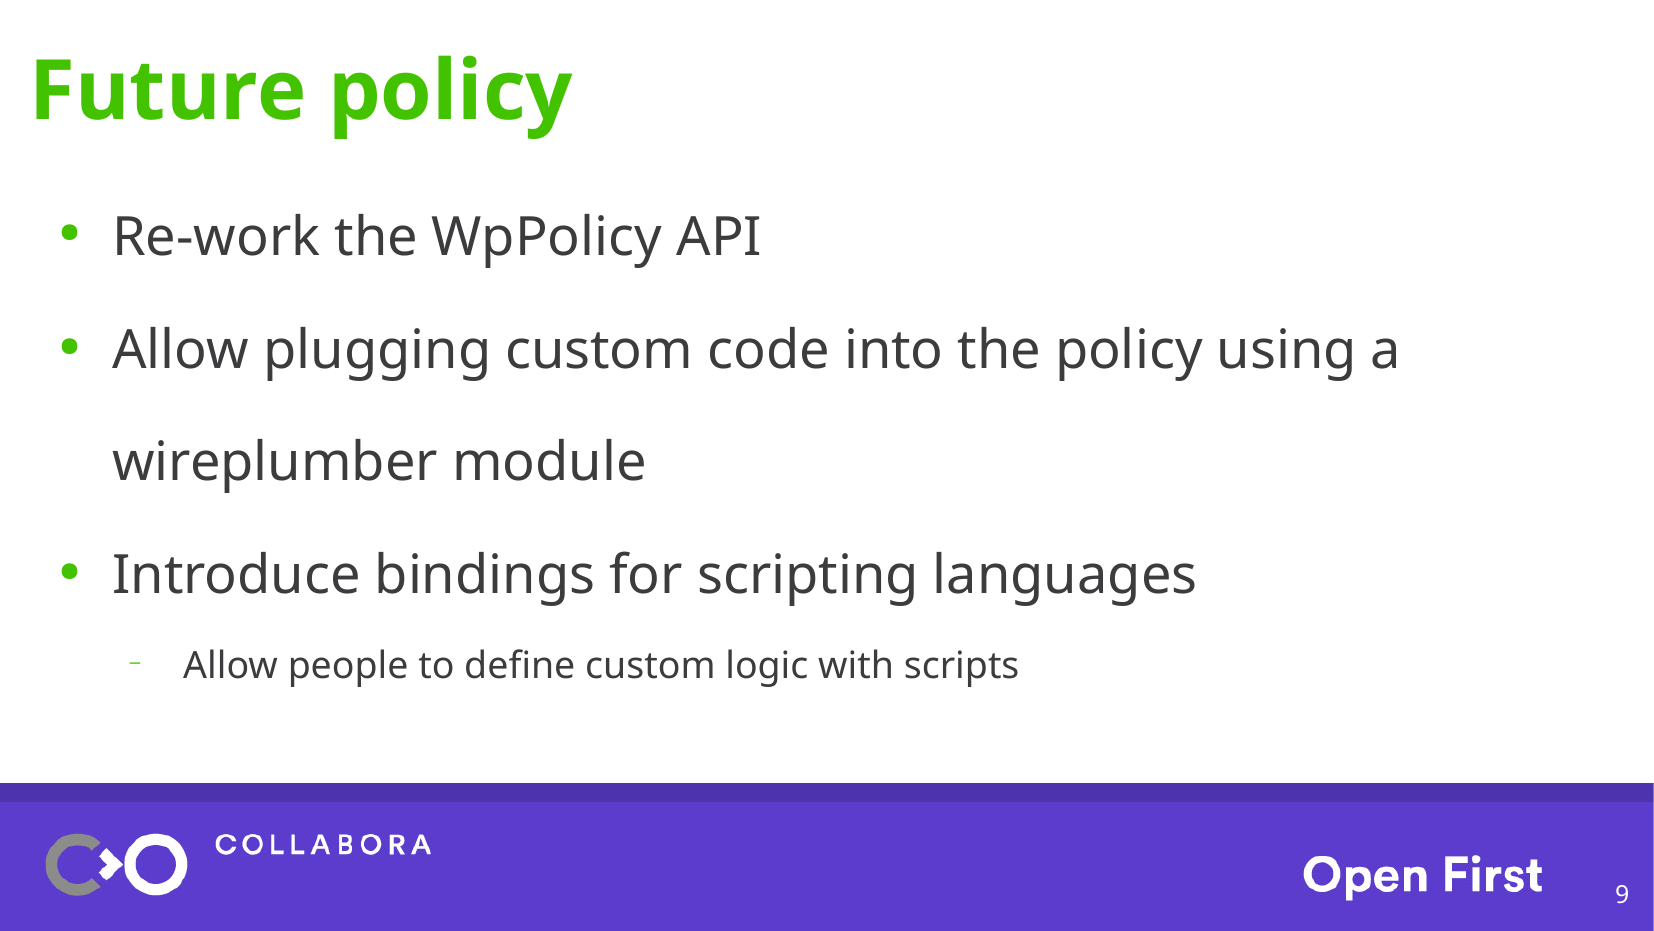

# Future policy
Re-work the WpPolicy API
Allow plugging custom code into the policy using a wireplumber module
Introduce bindings for scripting languages
Allow people to define custom logic with scripts